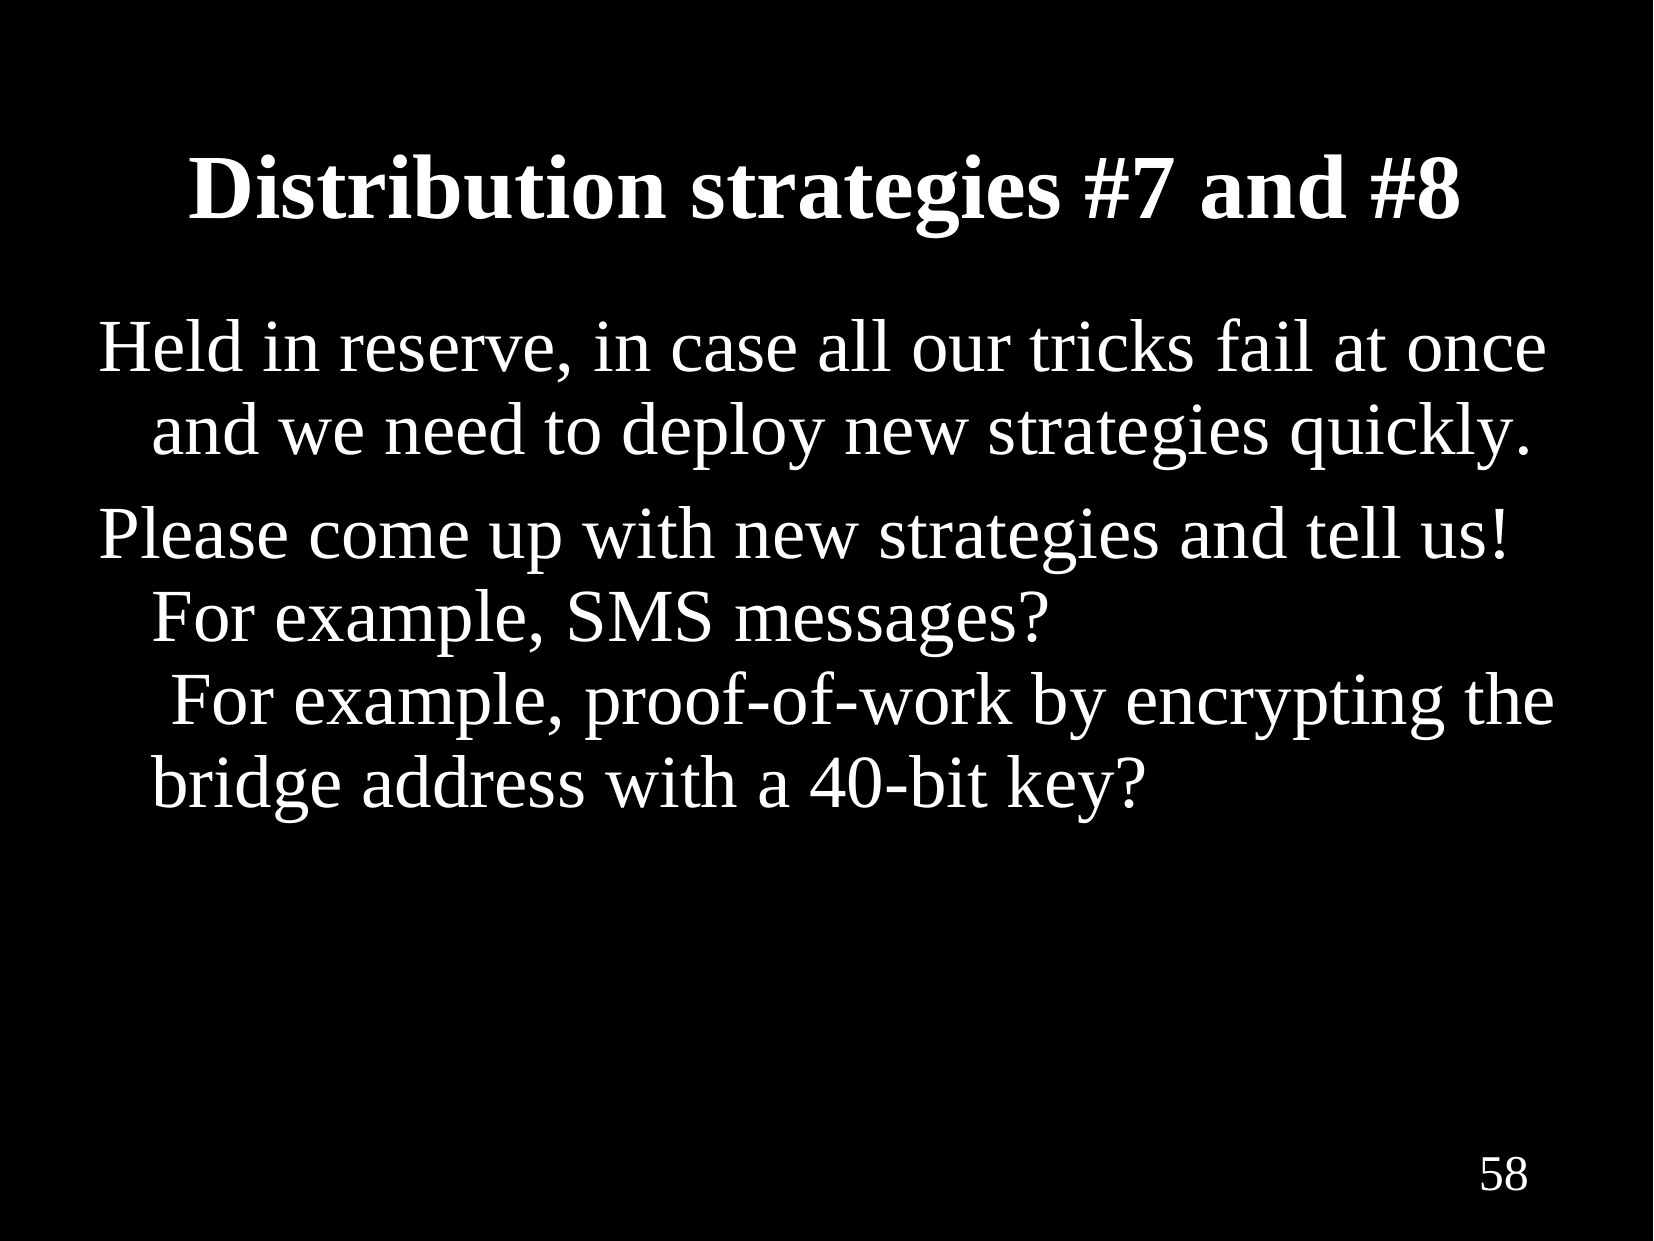

# Distribution strategies #7 and #8
Held in reserve, in case all our tricks fail at once and we need to deploy new strategies quickly.
Please come up with new strategies and tell us! For example, SMS messages? For example, proof-of-work by encrypting the bridge address with a 40-bit key?